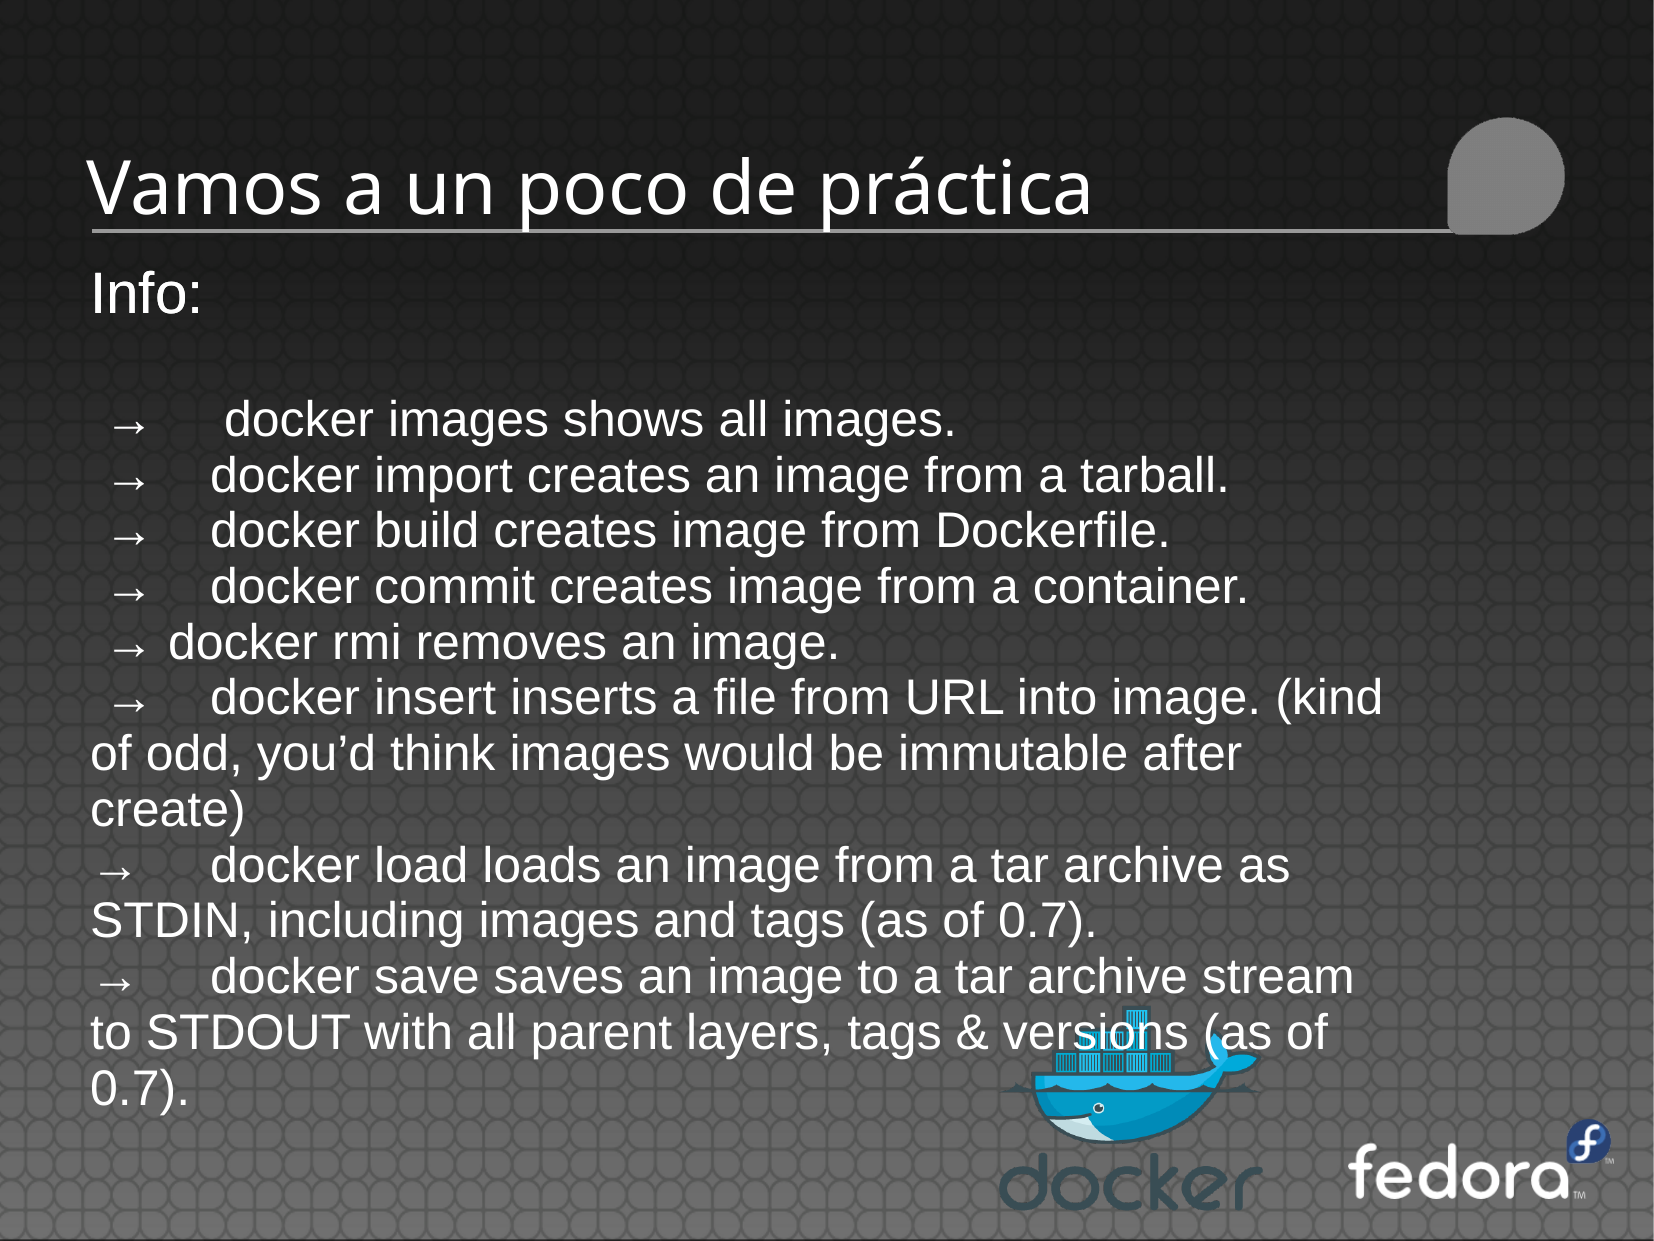

# Vamos a un poco de práctica
Info:
Info:
 → docker images shows all images.
 → docker import creates an image from a tarball.
 → docker build creates image from Dockerfile.
 → docker commit creates image from a container.
 → docker rmi removes an image.
 → docker insert inserts a file from URL into image. (kind of odd, you’d think images would be immutable after create)
→ docker load loads an image from a tar archive as STDIN, including images and tags (as of 0.7).
→ docker save saves an image to a tar archive stream to STDOUT with all parent layers, tags & versions (as of 0.7).